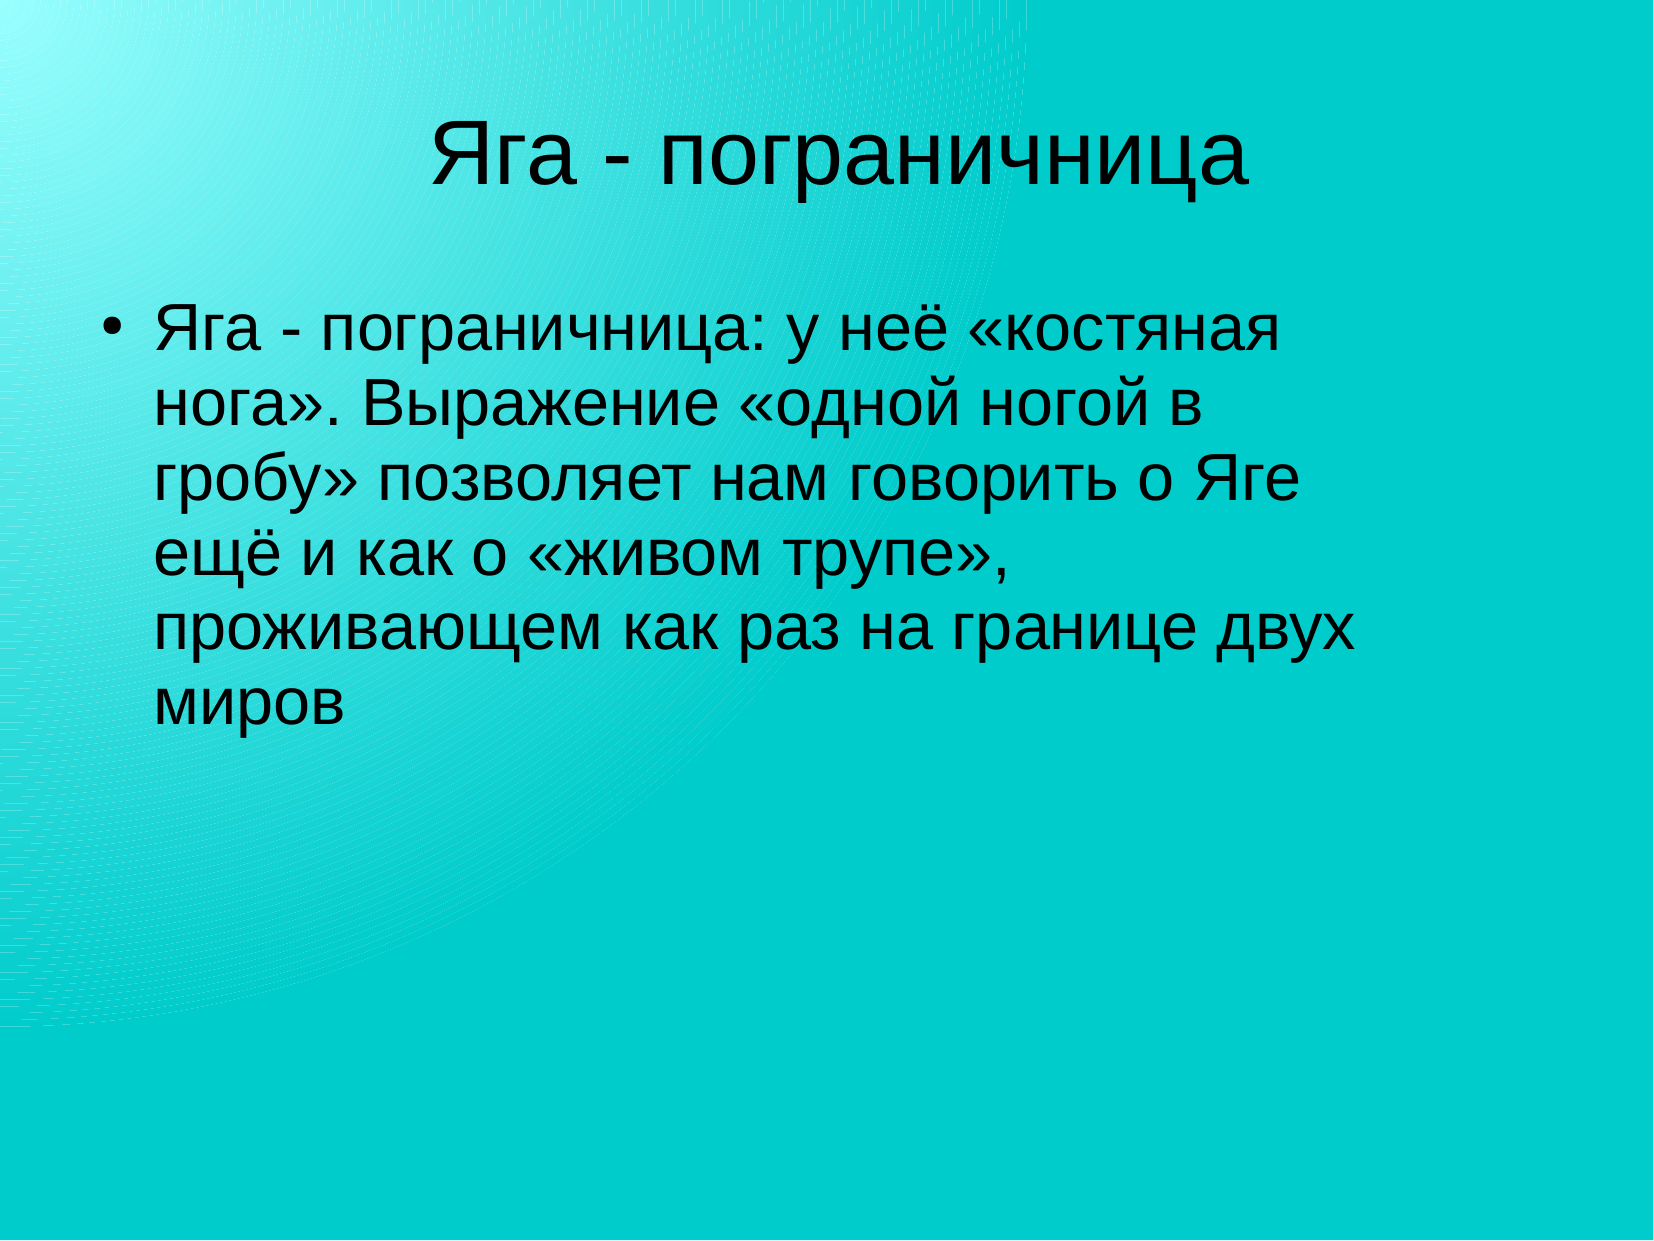

# Яга - пограничница
Яга - пограничница: у неё «костяная нога». Выражение «одной ногой в гробу» позволяет нам говорить о Яге ещё и как о «живом трупе», проживающем как раз на границе двух миров